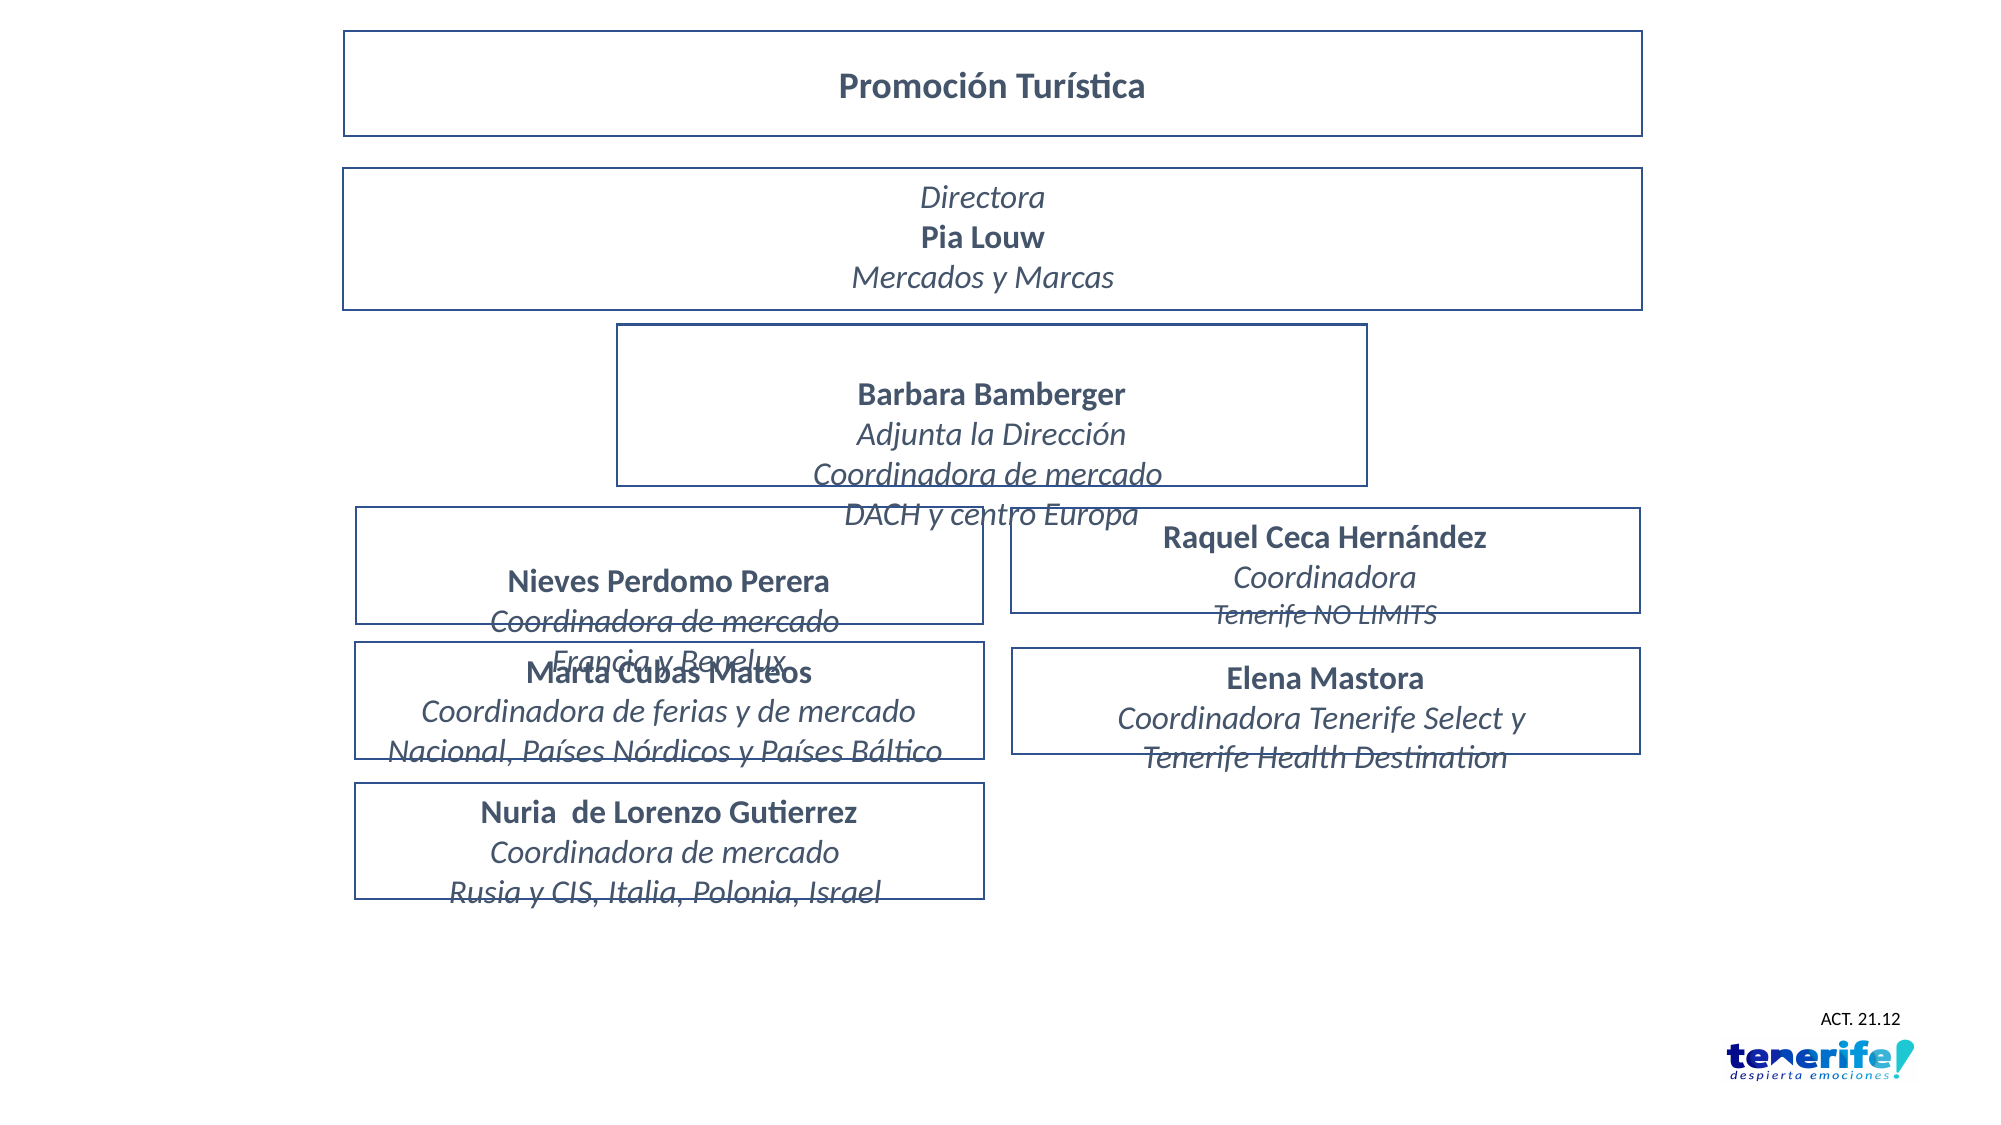

Promoción Turística
Directora
Pia Louw
Mercados y Marcas
Barbara Bamberger
Adjunta la Dirección
Coordinadora de mercado
DACH y centro Europa
Nieves Perdomo Perera
Coordinadora de mercado
Francia y Benelux
Raquel Ceca Hernández
Coordinadora
Tenerife NO LIMITS
Marta Cubas Mateos
Coordinadora de ferias y de mercado
Nacional, Países Nórdicos y Países Báltico
Elena Mastora
Coordinadora Tenerife Select y
Tenerife Health Destination
Nuria de Lorenzo Gutierrez
Coordinadora de mercado
Rusia y CIS, Italia, Polonia, Israel
ACT. 21.12